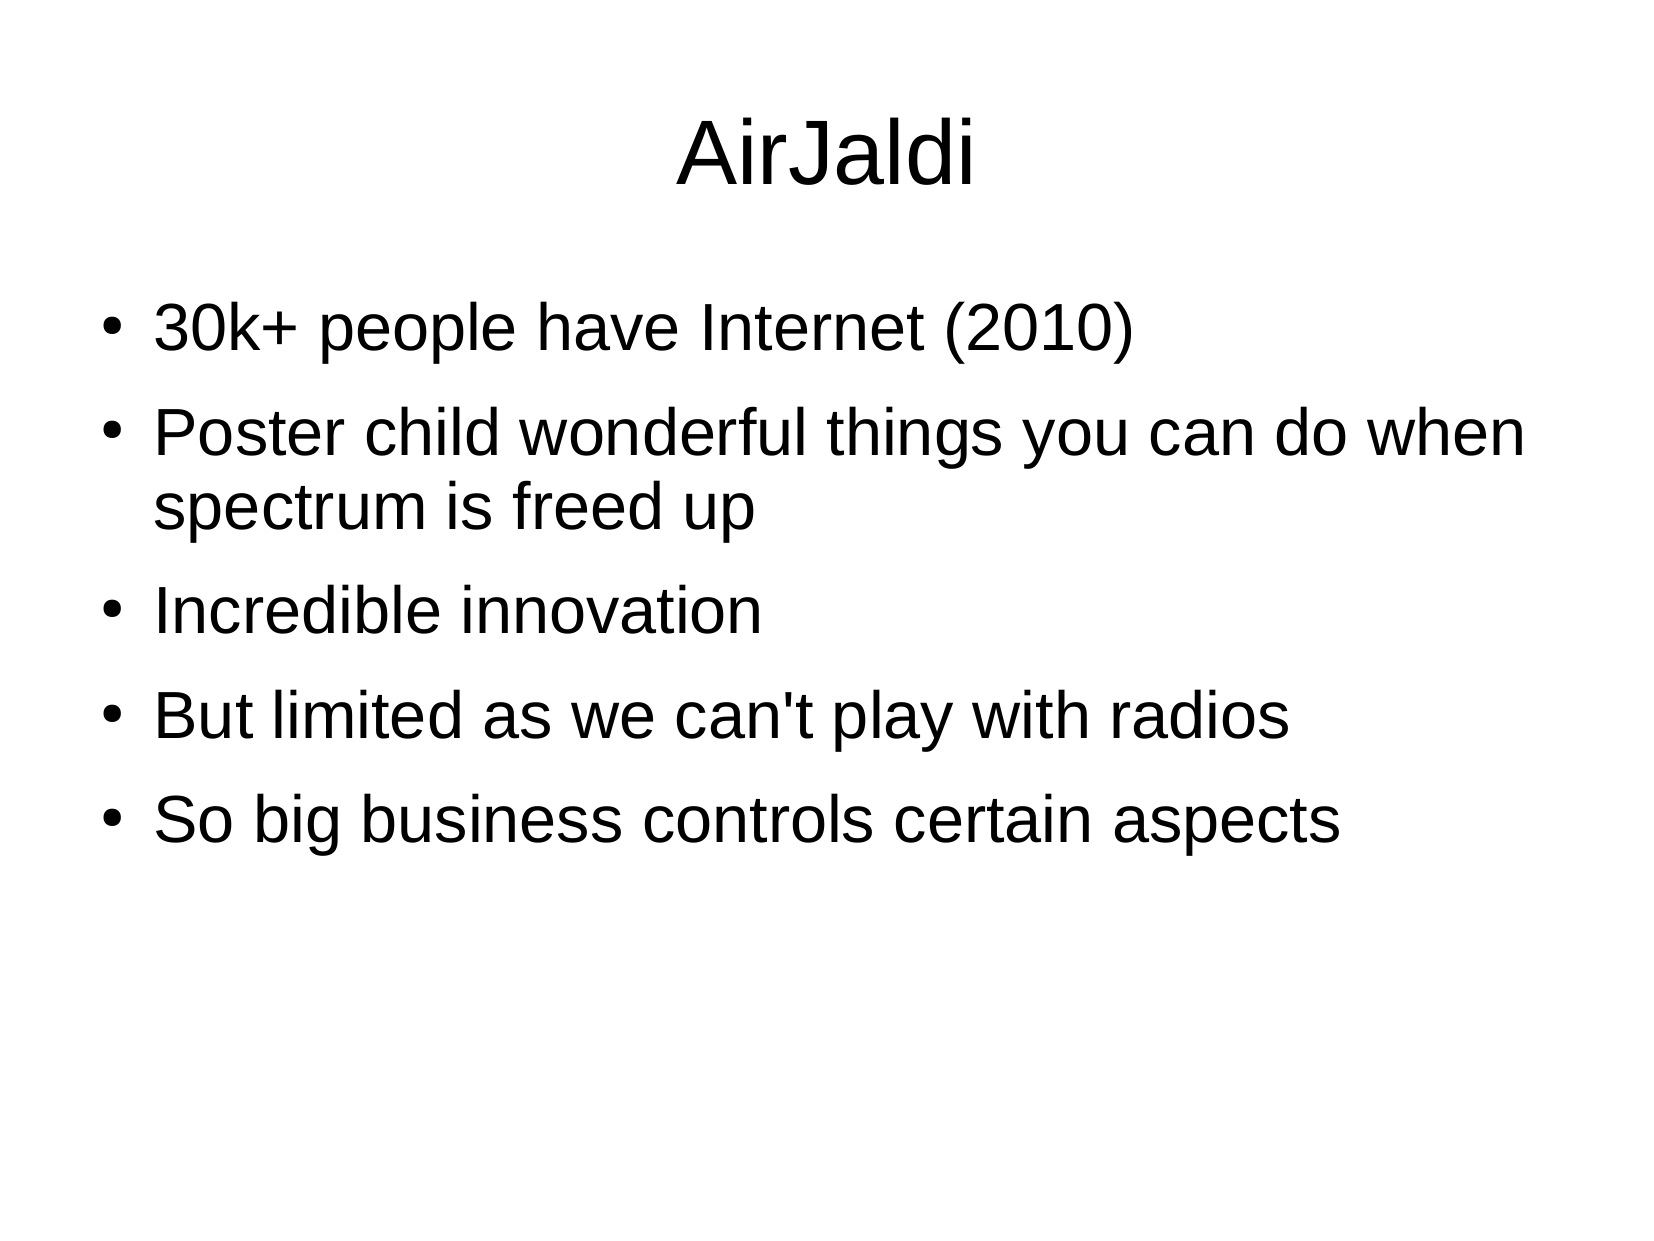

# AirJaldi
30k+ people have Internet (2010)
Poster child wonderful things you can do when spectrum is freed up
Incredible innovation
But limited as we can't play with radios
So big business controls certain aspects